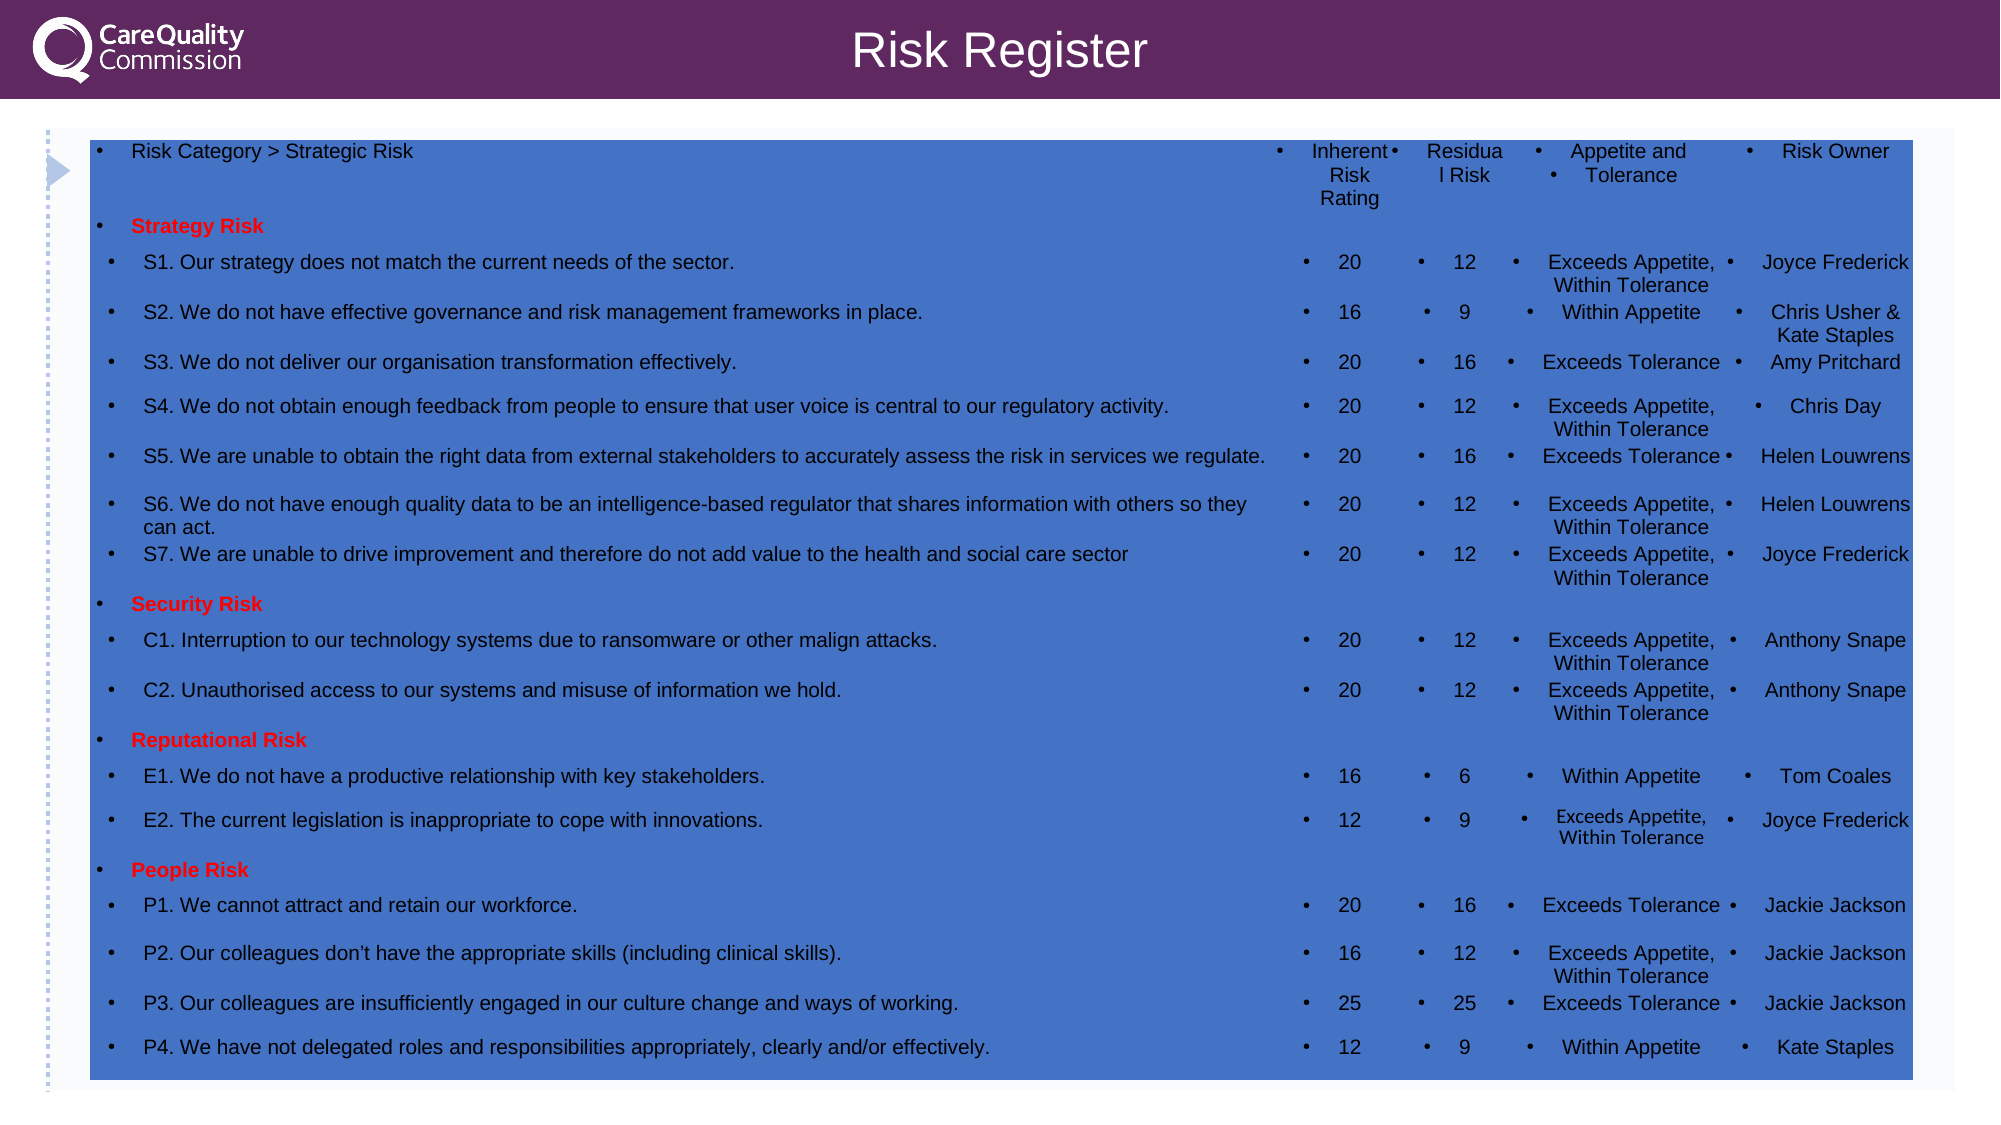

Risk Register
| Risk Category > Strategic Risk | Inherent Risk Rating | Residual Risk | Appetite and Tolerance | Risk Owner |
| --- | --- | --- | --- | --- |
| Strategy Risk | | | | |
| S1. Our strategy does not match the current needs of the sector. | 20 | 12 | Exceeds Appetite, Within Tolerance | Joyce Frederick |
| S2. We do not have effective governance and risk management frameworks in place. | 16 | 9 | Within Appetite | Chris Usher & Kate Staples |
| S3. We do not deliver our organisation transformation effectively. | 20 | 16 | Exceeds Tolerance | Amy Pritchard |
| S4. We do not obtain enough feedback from people to ensure that user voice is central to our regulatory activity. | 20 | 12 | Exceeds Appetite, Within Tolerance | Chris Day |
| S5. We are unable to obtain the right data from external stakeholders to accurately assess the risk in services we regulate. | 20 | 16 | Exceeds Tolerance | Helen Louwrens |
| S6. We do not have enough quality data to be an intelligence-based regulator that shares information with others so they can act. | 20 | 12 | Exceeds Appetite, Within Tolerance | Helen Louwrens |
| S7. We are unable to drive improvement and therefore do not add value to the health and social care sector | 20 | 12 | Exceeds Appetite, Within Tolerance | Joyce Frederick |
| Security Risk | | | | |
| C1. Interruption to our technology systems due to ransomware or other malign attacks. | 20 | 12 | Exceeds Appetite, Within Tolerance | Anthony Snape |
| C2. Unauthorised access to our systems and misuse of information we hold. | 20 | 12 | Exceeds Appetite, Within Tolerance | Anthony Snape |
| Reputational Risk | | | | |
| E1. We do not have a productive relationship with key stakeholders. | 16 | 6 | Within Appetite | Tom Coales |
| E2. The current legislation is inappropriate to cope with innovations. | 12 | 9 | Exceeds Appetite, Within Tolerance | Joyce Frederick |
| People Risk | | | | |
| P1. We cannot attract and retain our workforce. | 20 | 16 | Exceeds Tolerance | Jackie Jackson |
| P2. Our colleagues don’t have the appropriate skills (including clinical skills). | 16 | 12 | Exceeds Appetite, Within Tolerance | Jackie Jackson |
| P3. Our colleagues are insufficiently engaged in our culture change and ways of working. | 25 | 25 | Exceeds Tolerance | Jackie Jackson |
| P4. We have not delegated roles and responsibilities appropriately, clearly and/or effectively. | 12 | 9 | Within Appetite | Kate Staples |